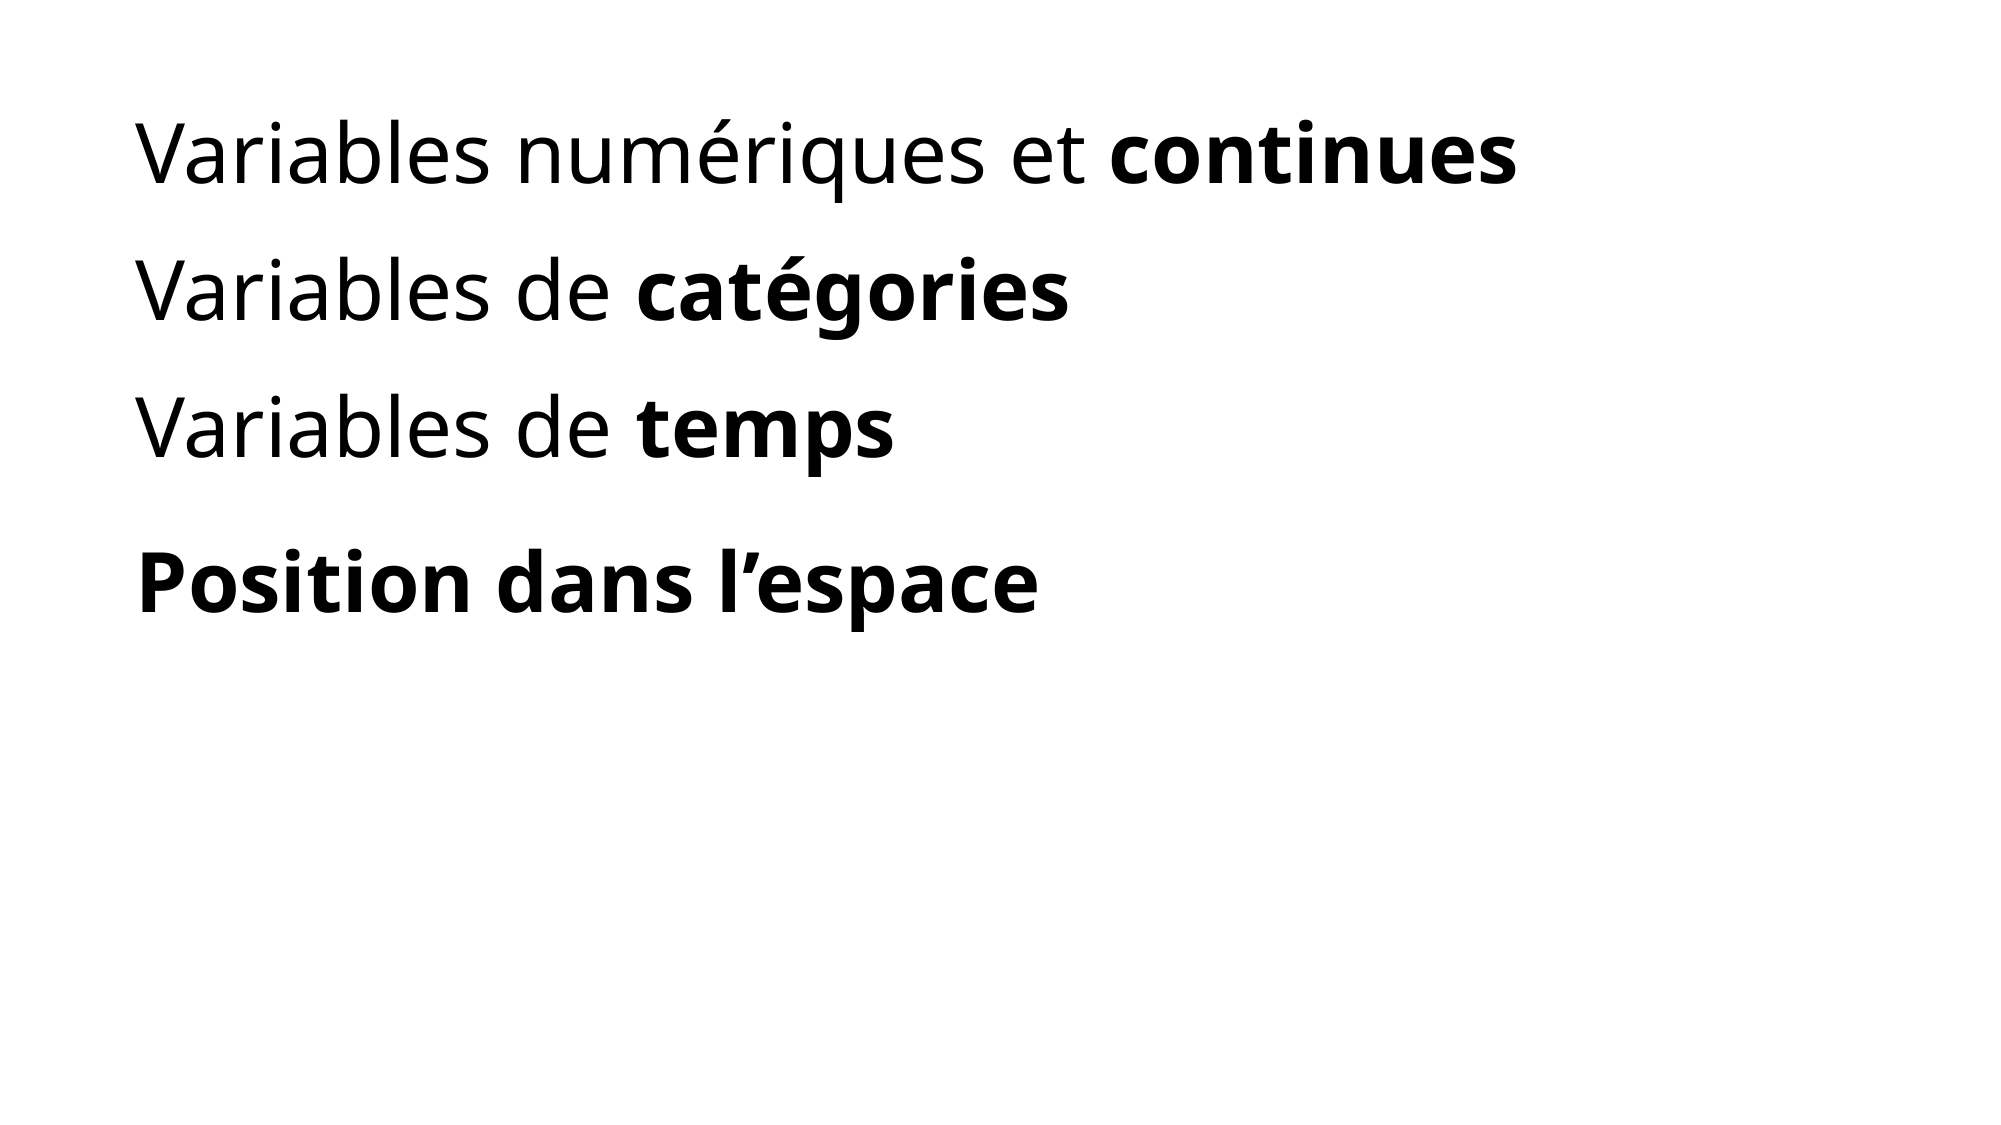

Variables numériques et continues
Variables de catégories
Variables de temps
Position dans l’espace